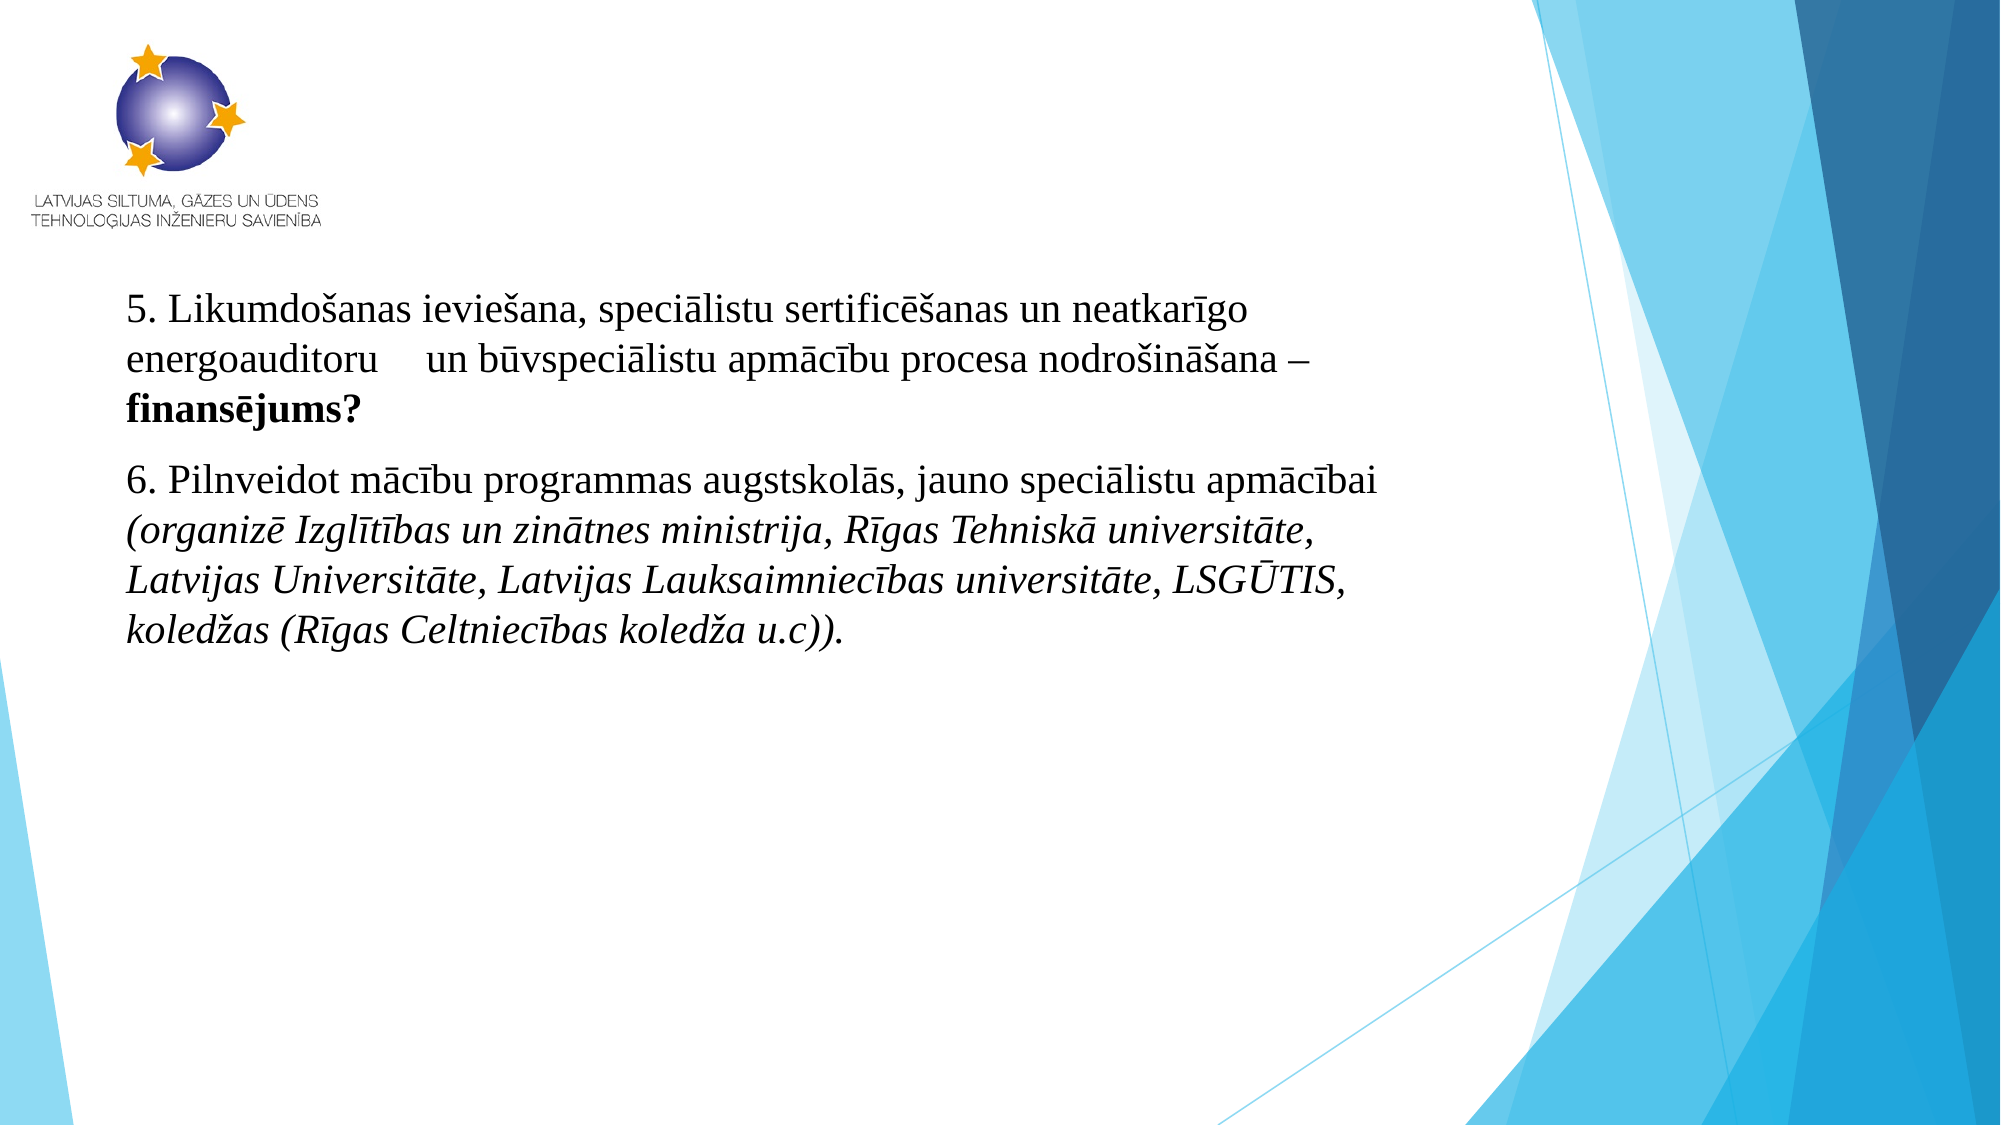

# 5. Likumdošanas ieviešana, speciālistu sertificēšanas un neatkarīgo energoauditoru 	un būvspeciālistu apmācību procesa nodrošināšana – finansējums?
6. Pilnveidot mācību programmas augstskolās, jauno speciālistu apmācībai 	(organizē Izglītības un zinātnes ministrija, Rīgas Tehniskā universitāte, 	Latvijas Universitāte, Latvijas Lauksaimniecības universitāte, LSGŪTIS, 	koledžas (Rīgas Celtniecības koledža u.c)).